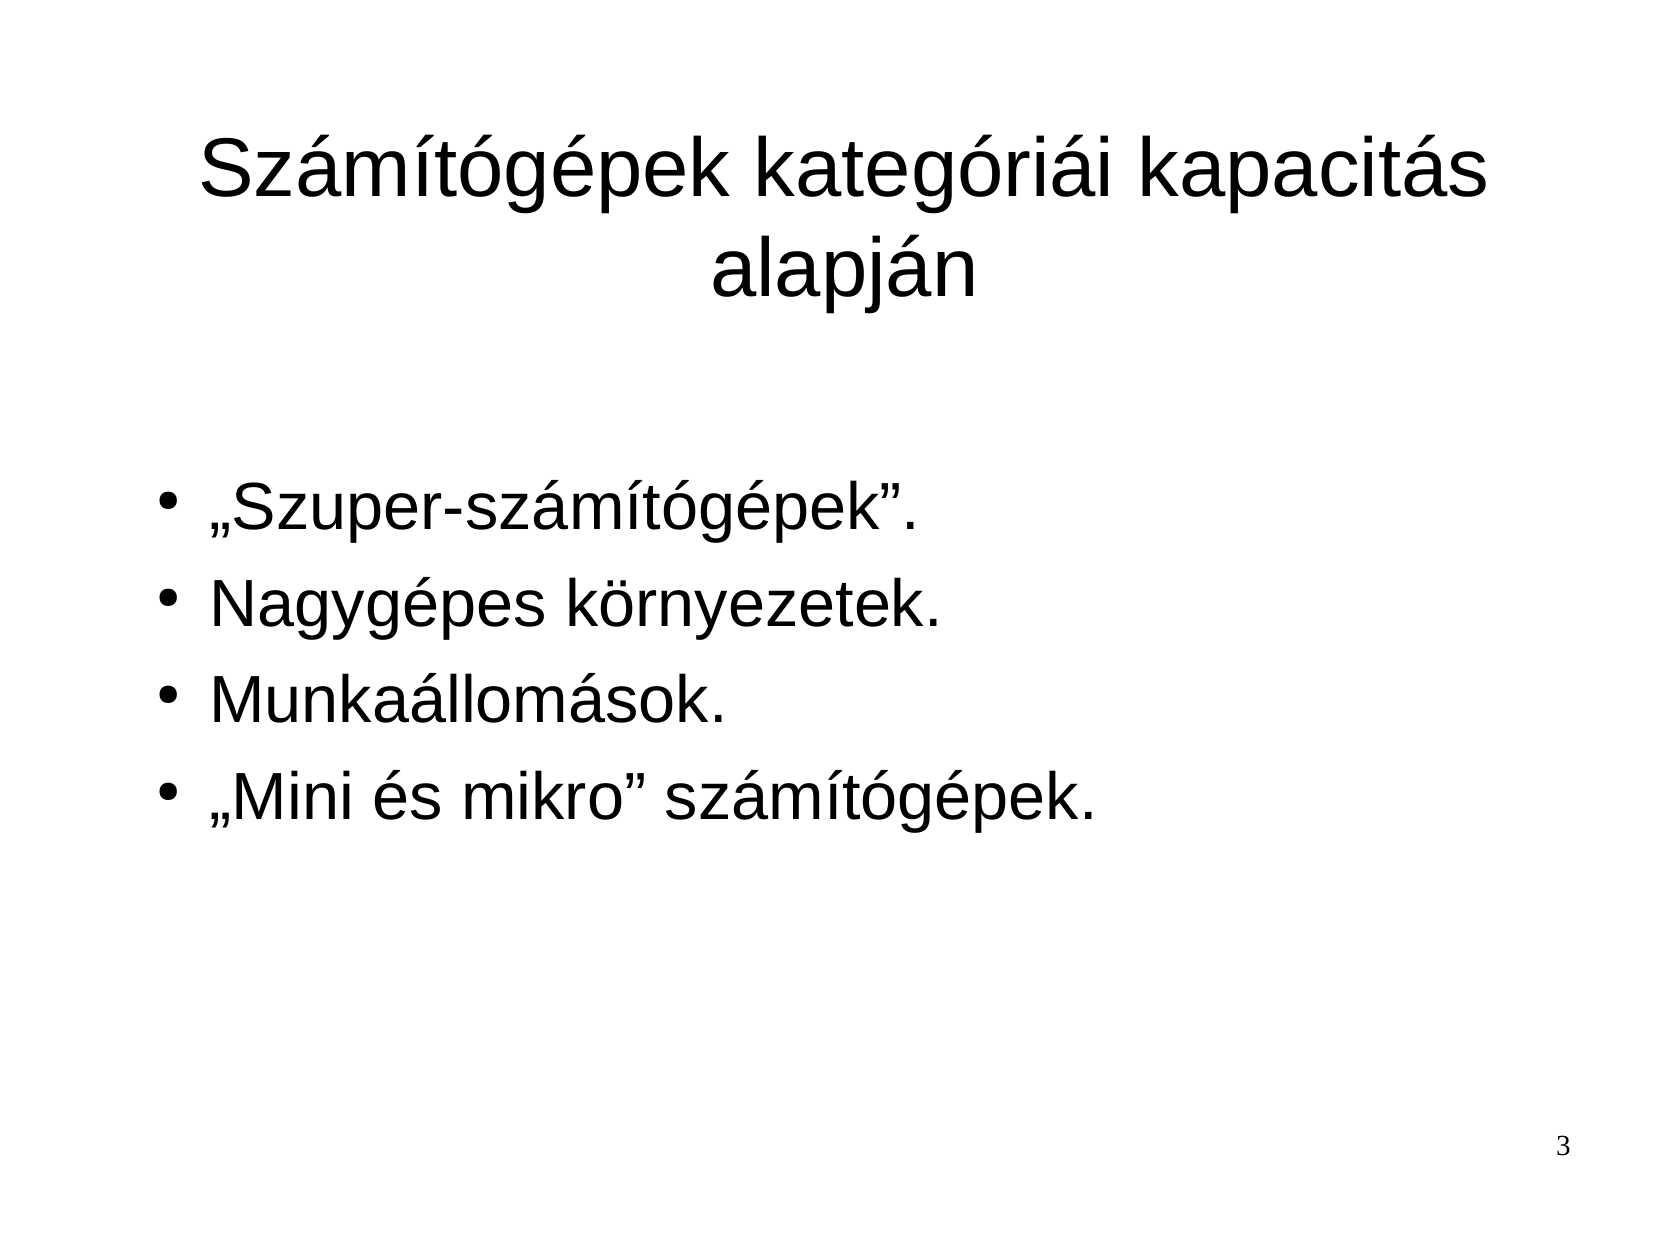

# Számítógépek kategóriái kapacitás alapján
„Szuper-számítógépek”.
Nagygépes környezetek.
Munkaállomások.
„Mini és mikro” számítógépek.
3